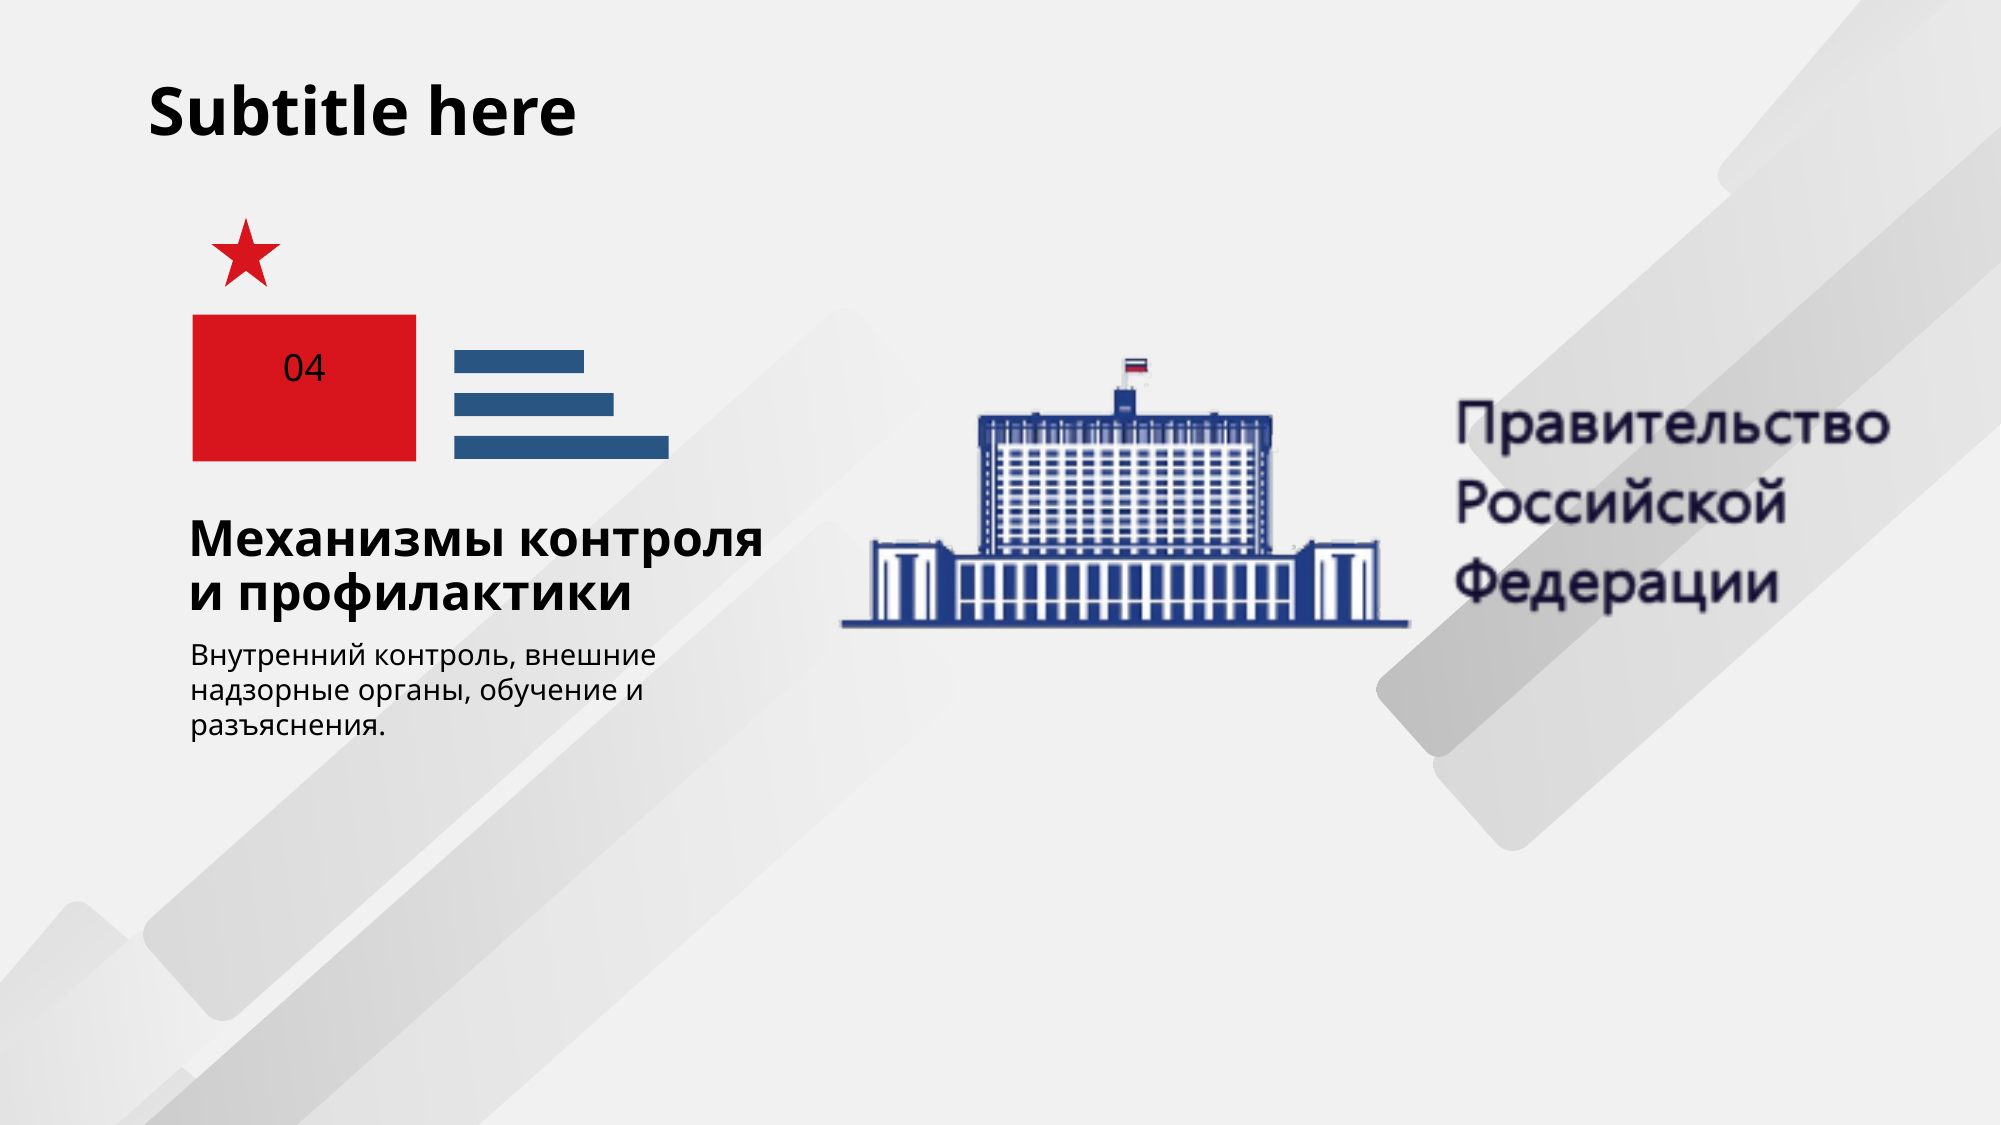

04
Механизмы контроля и профилактики
Внутренний контроль, внешние надзорные органы, обучение и разъяснения.